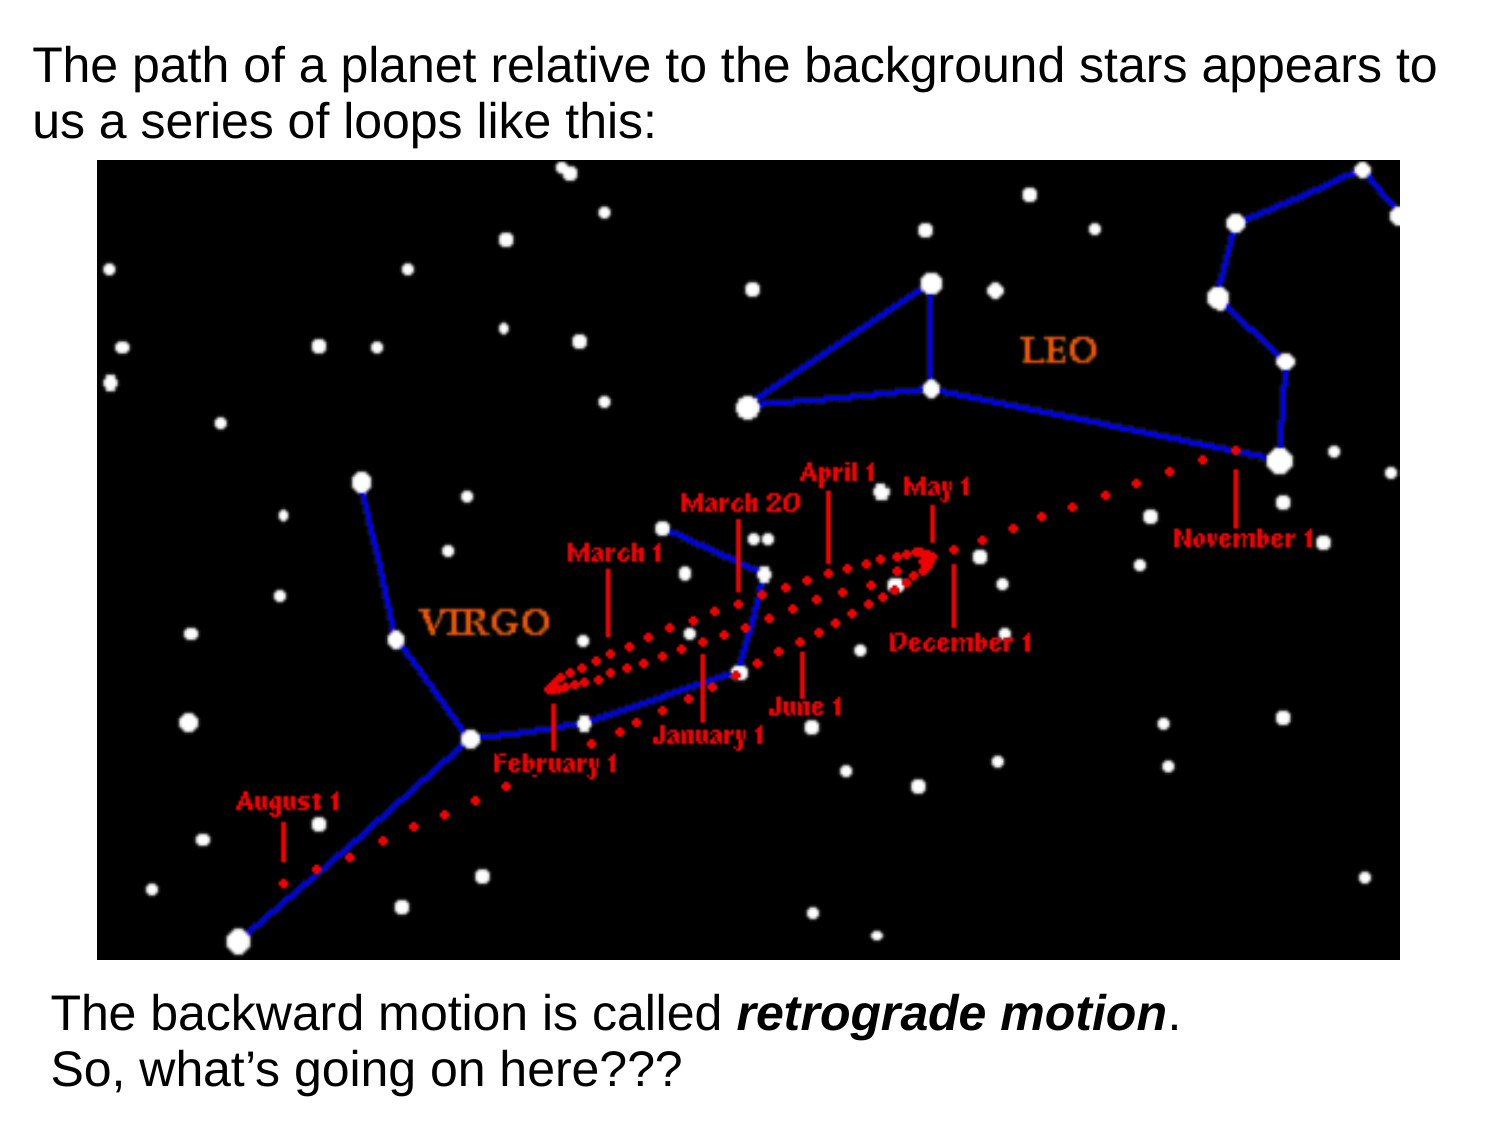

The path of a planet relative to the background stars appears to us a series of loops like this:
The backward motion is called retrograde motion.
So, what’s going on here???